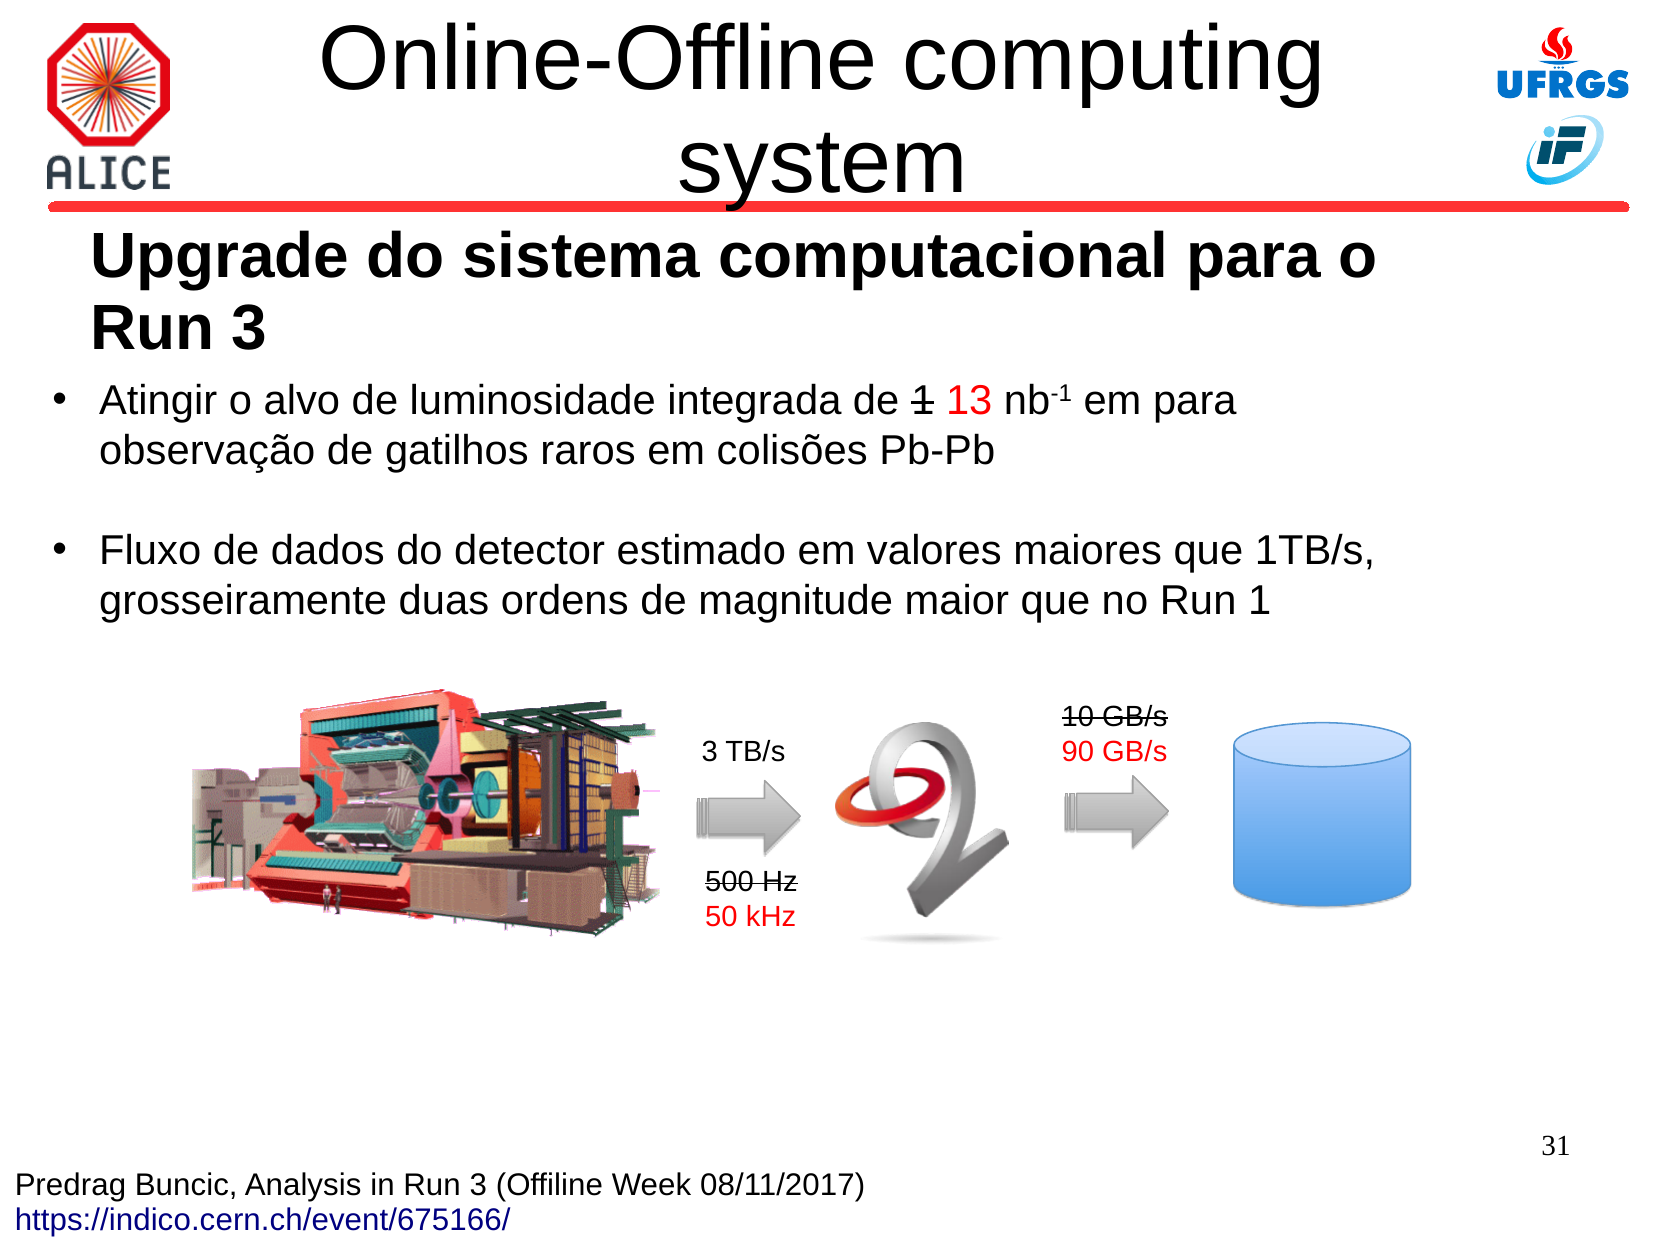

# Online-Offline computing system
Upgrade do sistema computacional para o Run 3
Atingir o alvo de luminosidade integrada de 1 13 nb-1 em para observação de gatilhos raros em colisões Pb-Pb
Fluxo de dados do detector estimado em valores maiores que 1TB/s, grosseiramente duas ordens de magnitude maior que no Run 1
10 GB/s
90 GB/s
3 TB/s
500 Hz
50 kHz
31
Predrag Buncic, Analysis in Run 3 (Offiline Week 08/11/2017)
https://indico.cern.ch/event/675166/